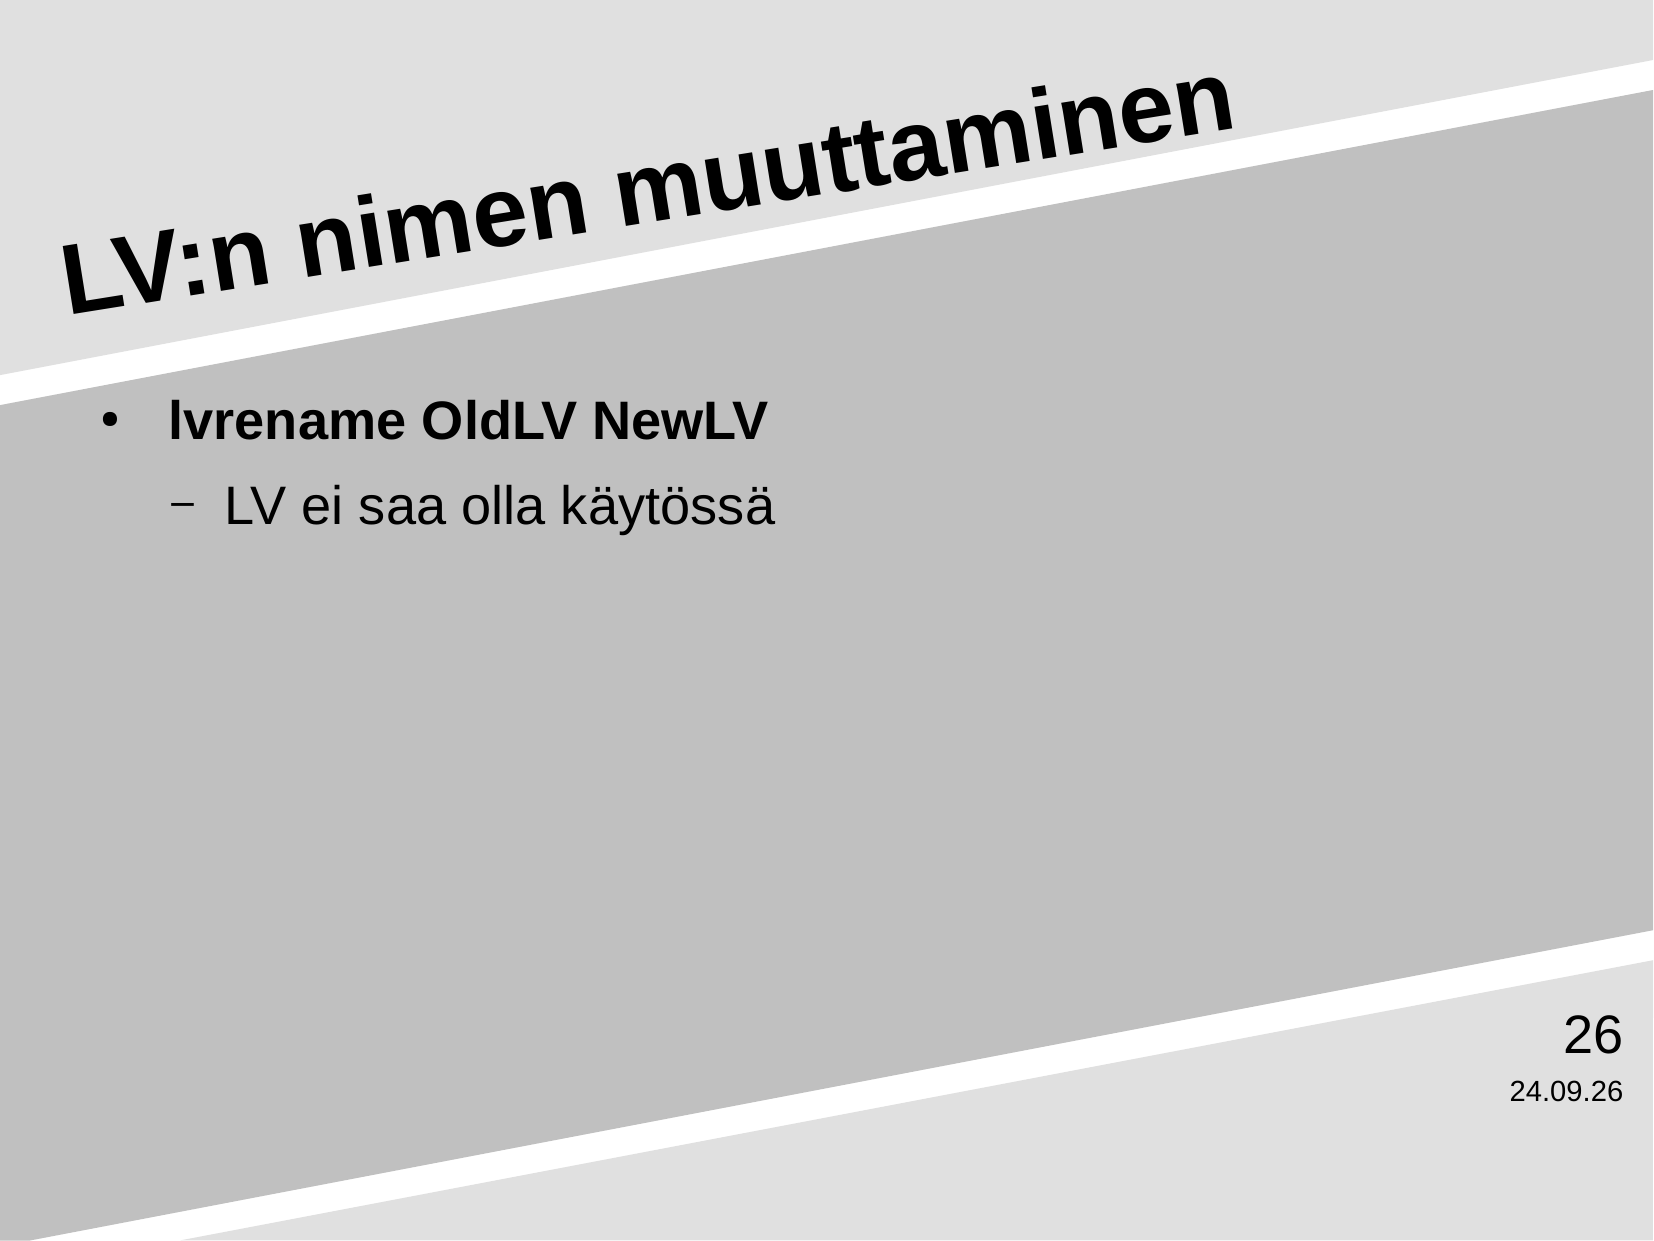

# LV:n nimen muuttaminen
 lvrename OldLV NewLV
LV ei saa olla käytössä
26